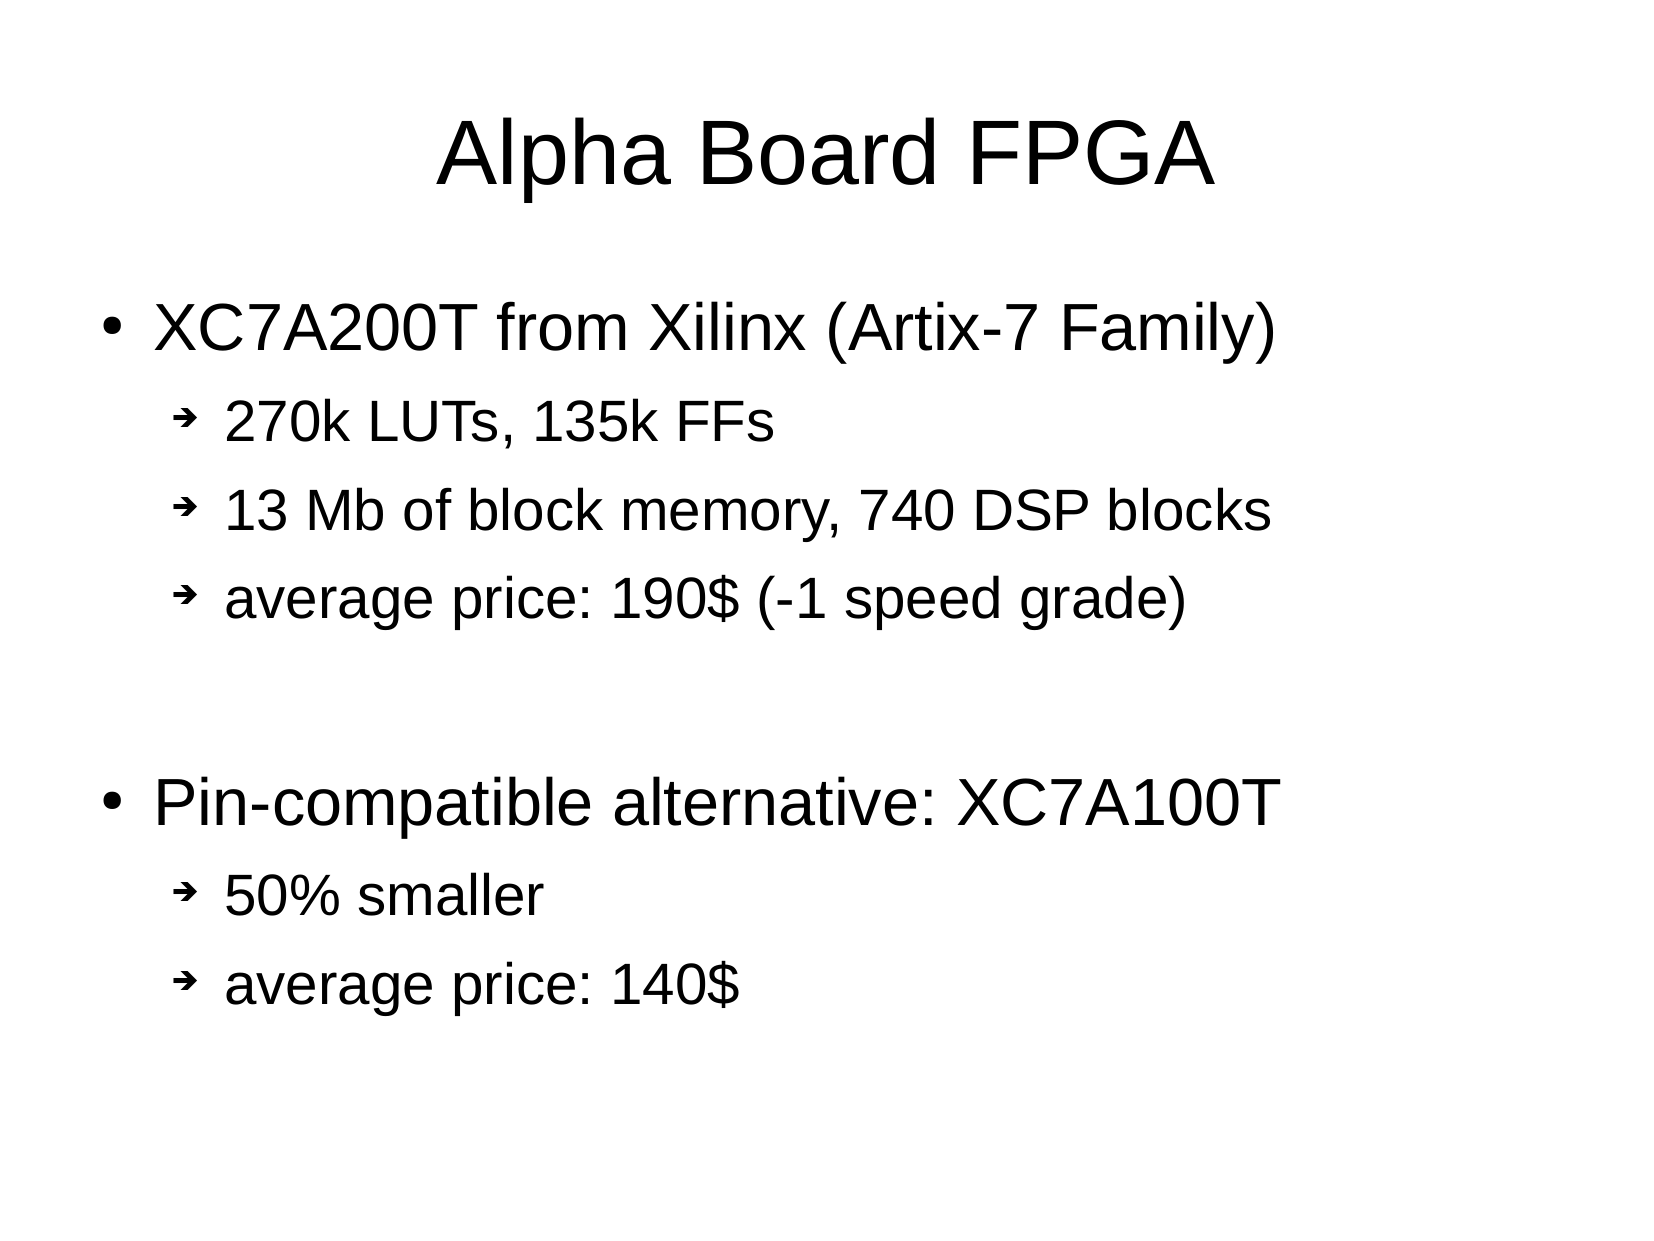

# Alpha Board FPGA
XC7A200T from Xilinx (Artix-7 Family)
270k LUTs, 135k FFs
13 Mb of block memory, 740 DSP blocks
average price: 190$ (-1 speed grade)
Pin-compatible alternative: XC7A100T
50% smaller
average price: 140$